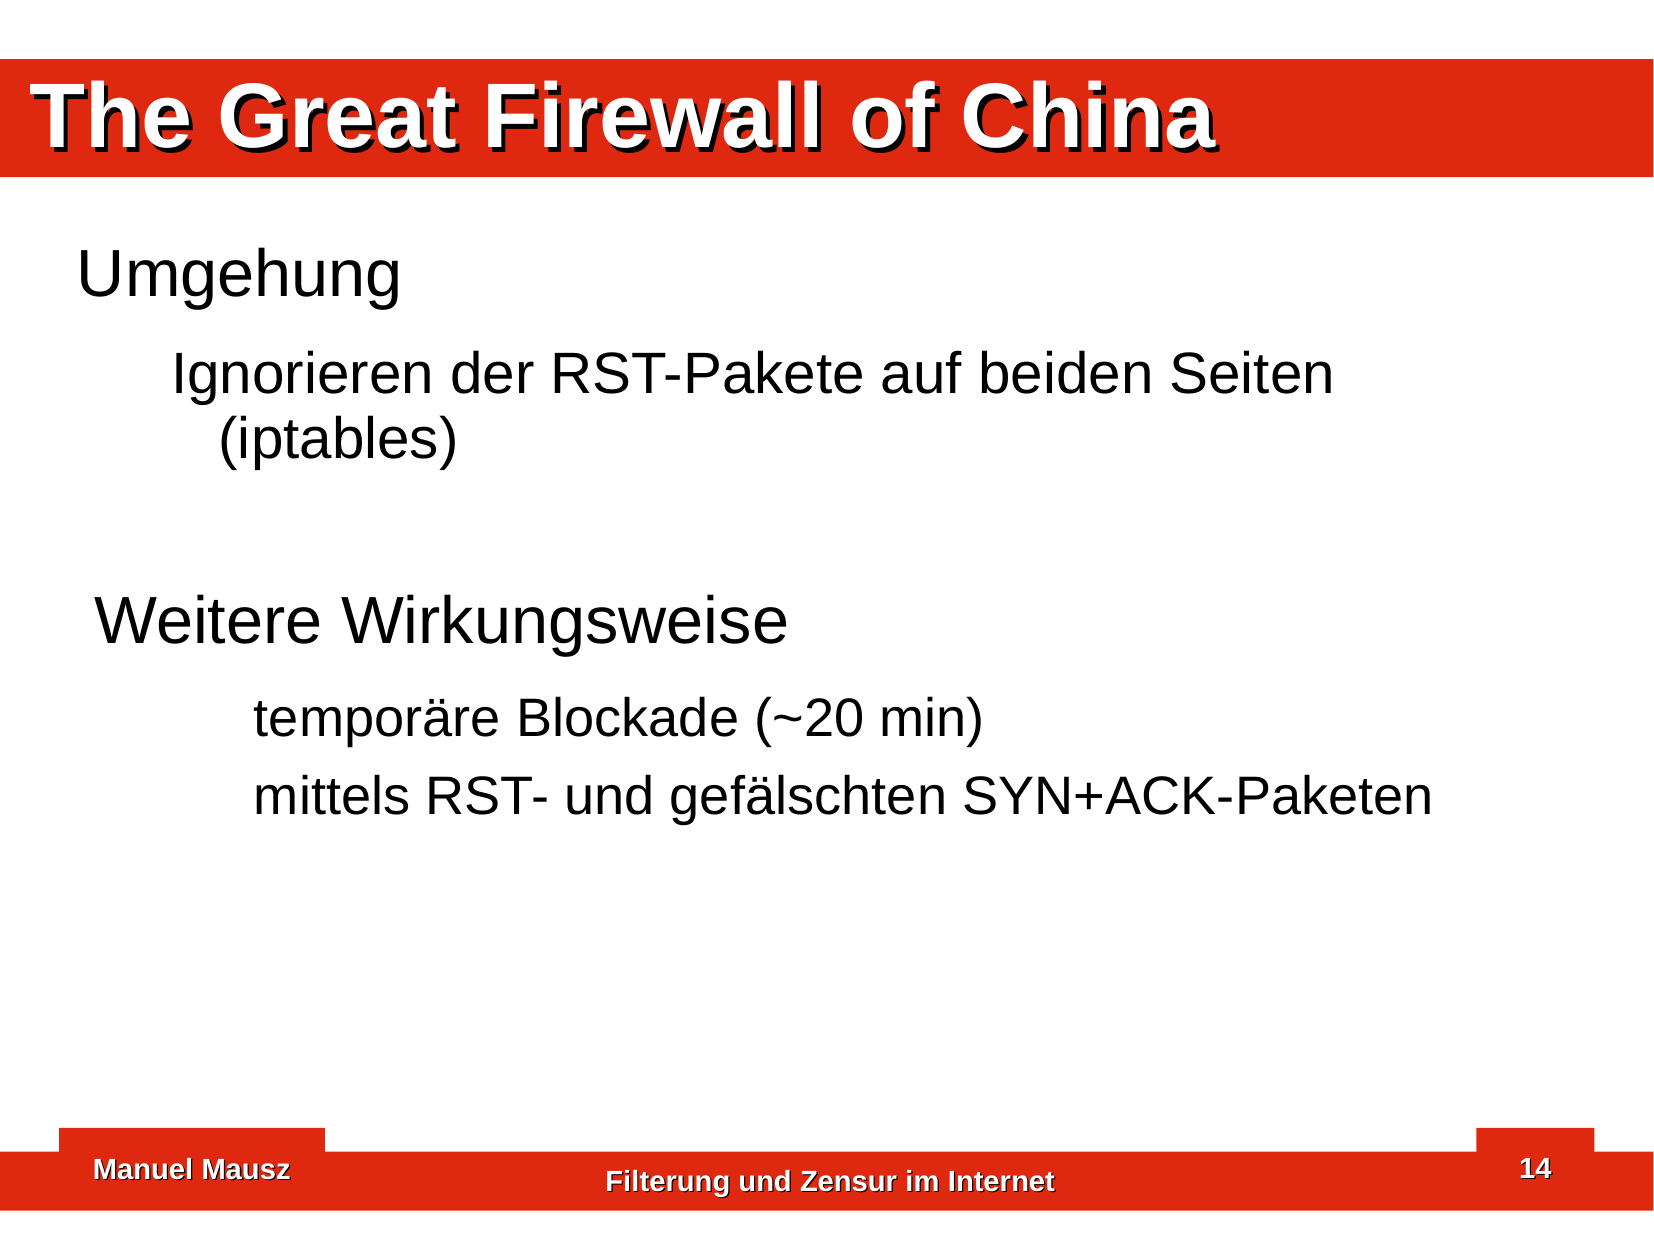

# The Great Firewall of China
Umgehung
Ignorieren der RST-Pakete auf beiden Seiten (iptables)
Weitere Wirkungsweise
temporäre Blockade (~20 min)
mittels RST- und gefälschten SYN+ACK-Paketen
14